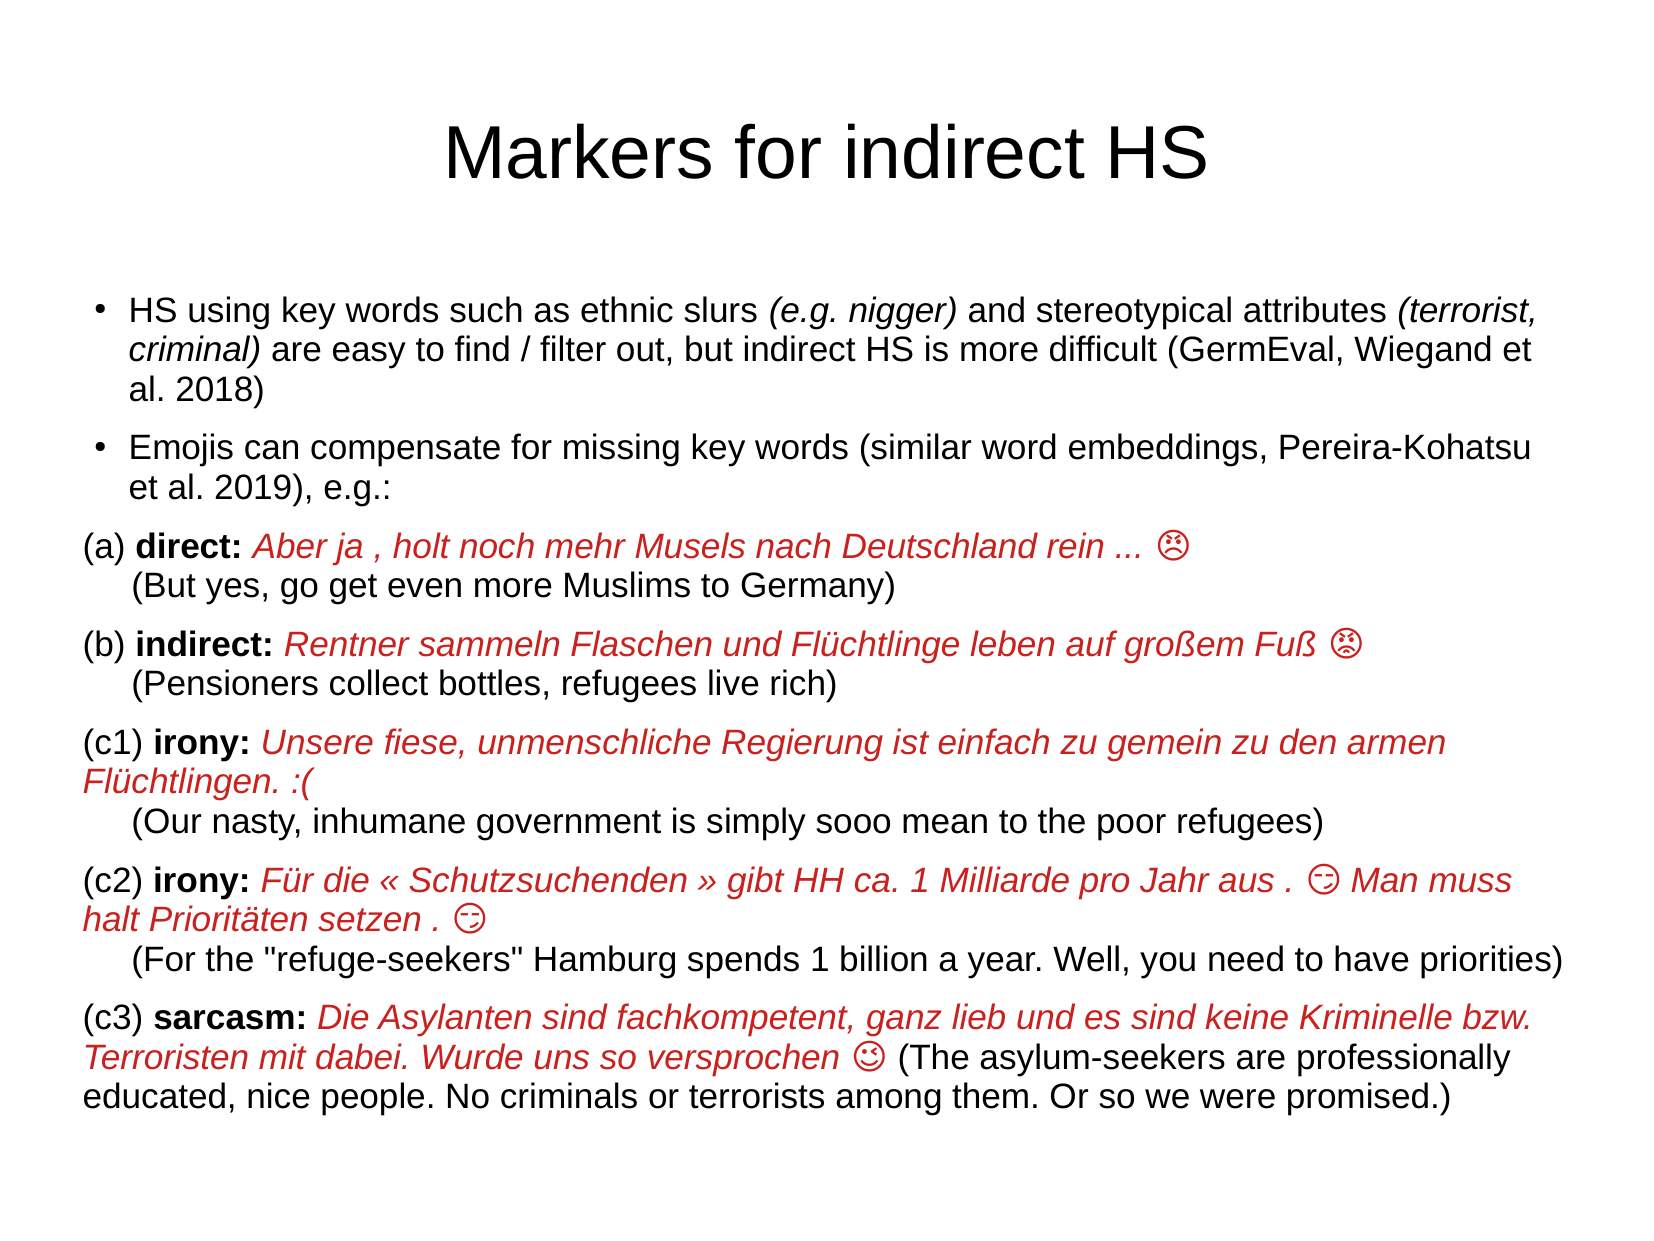

# Markers for indirect HS
HS using key words such as ethnic slurs (e.g. nigger) and stereotypical attributes (terrorist, criminal) are easy to find / filter out, but indirect HS is more difficult (GermEval, Wiegand et al. 2018)
Emojis can compensate for missing key words (similar word embeddings, Pereira-Kohatsu et al. 2019), e.g.:
(a) direct: Aber ja , holt noch mehr Musels nach Deutschland rein ... 😠
	(But yes, go get even more Muslims to Germany)
(b) indirect: Rentner sammeln Flaschen und Flüchtlinge leben auf großem Fuß 😡 🤛
	(Pensioners collect bottles, refugees live rich)
(c1) irony: Unsere fiese, unmenschliche Regierung ist einfach zu gemein zu den armen Flüchtlingen. :(
	(Our nasty, inhumane government is simply sooo mean to the poor refugees)
(c2) irony: Für die « Schutzsuchenden » gibt HH ca. 1 Milliarde pro Jahr aus . 😏 Man muss halt Prioritäten setzen . 😏
	(For the "refuge-seekers" Hamburg spends 1 billion a year. Well, you need to have priorities)
(c3) sarcasm: Die Asylanten sind fachkompetent, ganz lieb und es sind keine Kriminelle bzw. Terroristen mit dabei. Wurde uns so versprochen 😉 (The asylum-seekers are professionally educated, nice people. No criminals or terrorists among them. Or so we were promised.)